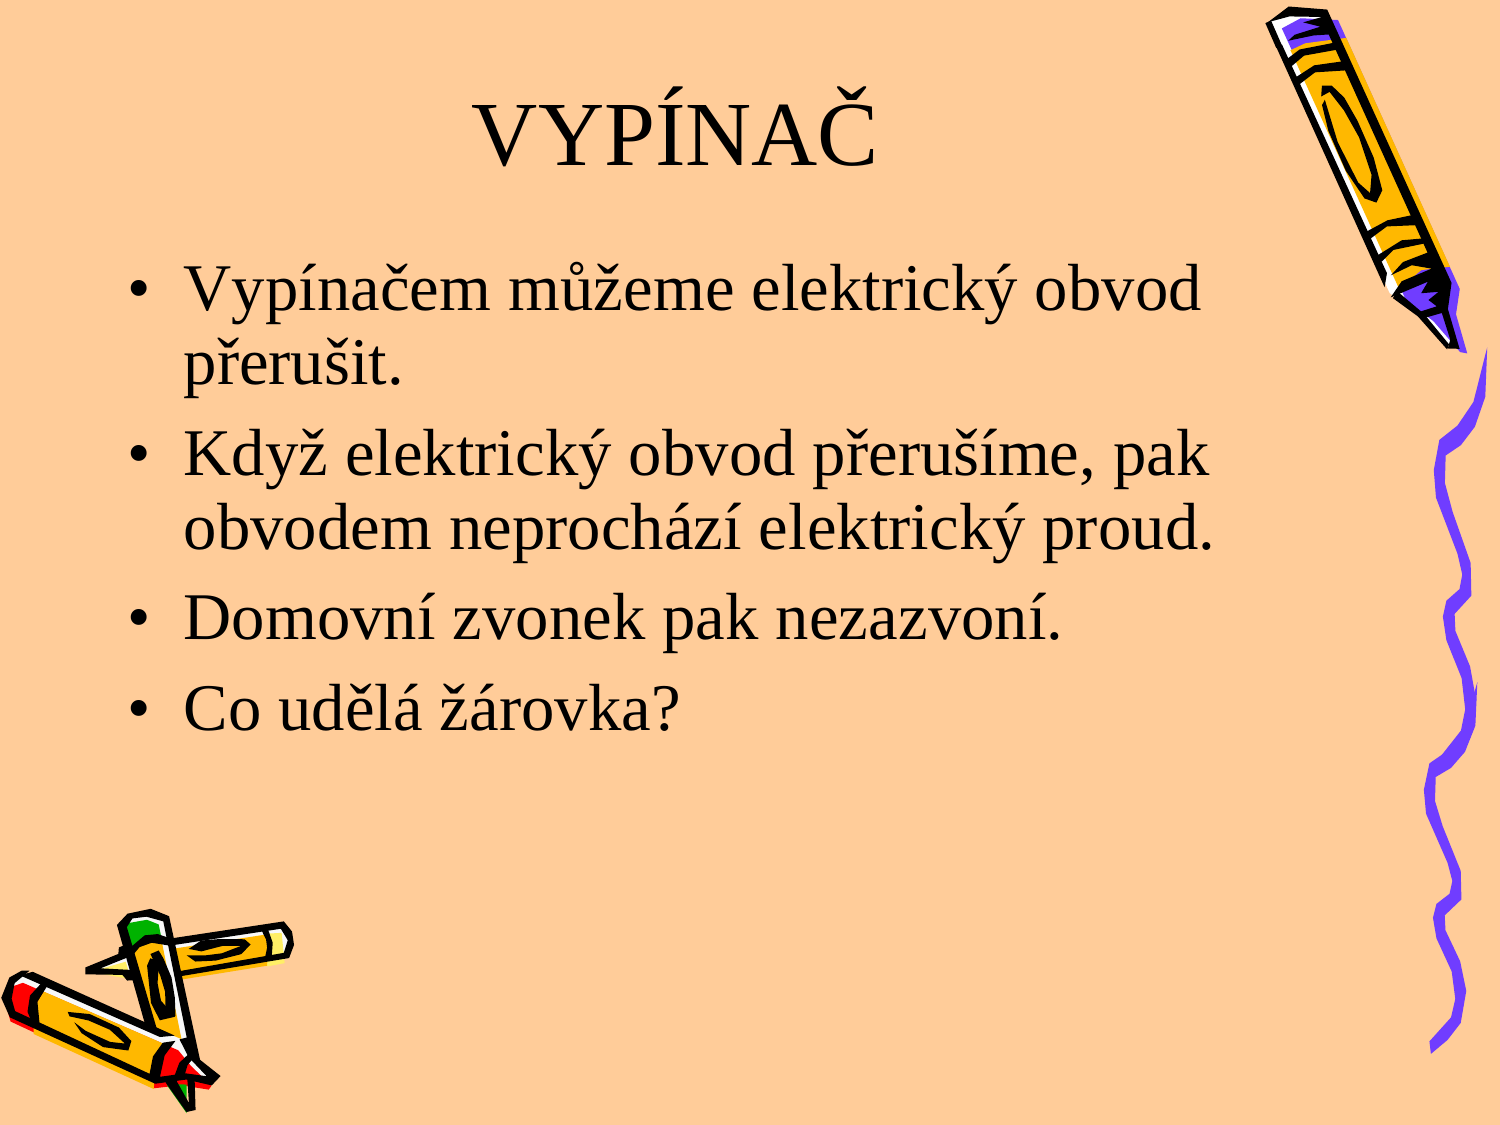

# VYPÍNAČ
Vypínačem můžeme elektrický obvod přerušit.
Když elektrický obvod přerušíme, pak obvodem neprochází elektrický proud.
Domovní zvonek pak nezazvoní.
Co udělá žárovka?